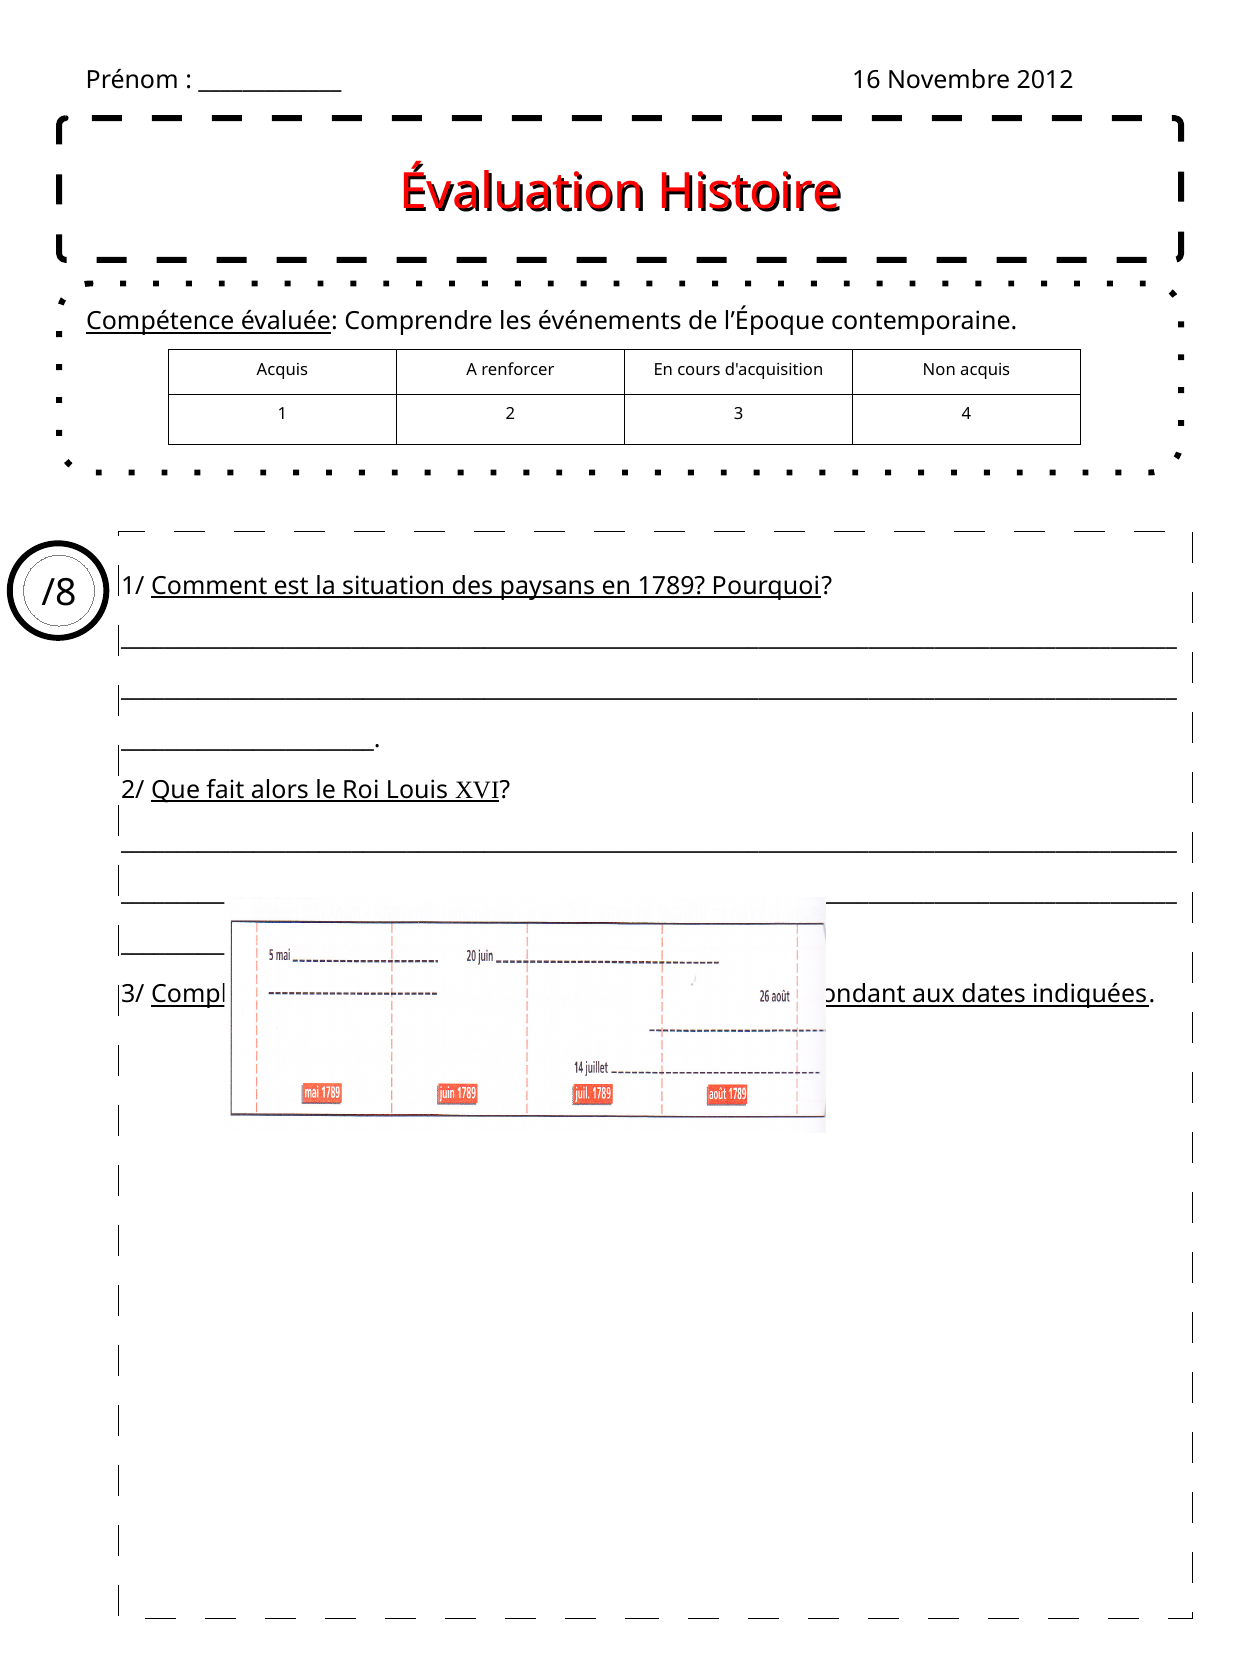

Prénom : _____________ 16 Novembre 2012
Évaluation Histoire
Compétence évaluée: Comprendre les événements de l’Époque contemporaine.
| Acquis | A renforcer | En cours d'acquisition | Non acquis |
| --- | --- | --- | --- |
| 1 | 2 | 3 | 4 |
1/ Comment est la situation des paysans en 1789? Pourquoi?
_______________________________________________________________________________________________________________________________________________________________________________________________________________________.
2/ Que fait alors le Roi Louis XVI?
_______________________________________________________________________________________________________________________________________________________________________________________________________________________.
3/ Complète la frise ci-dessous avec les événements correspondant aux dates indiquées.
/8